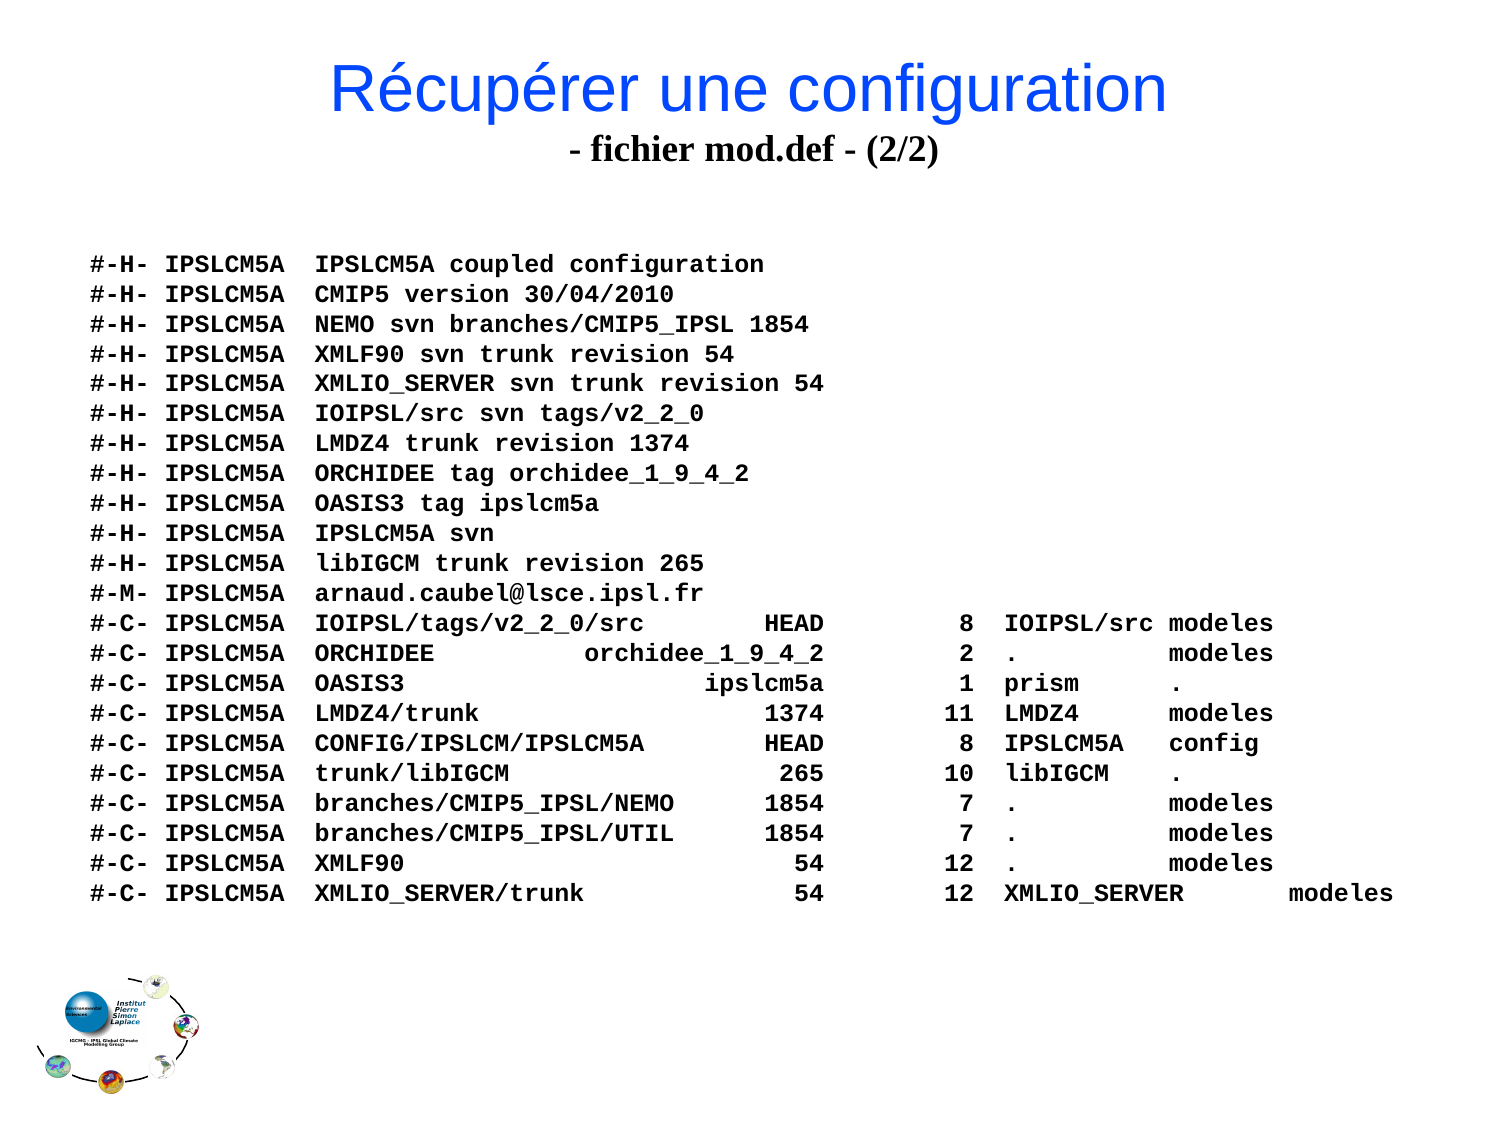

Récupérer une configuration
 - fichier mod.def - (2/2)
	#-H- IPSLCM5A IPSLCM5A coupled configuration
	#-H- IPSLCM5A CMIP5 version 30/04/2010
	#-H- IPSLCM5A NEMO svn branches/CMIP5_IPSL 1854
	#-H- IPSLCM5A XMLF90 svn trunk revision 54
	#-H- IPSLCM5A XMLIO_SERVER svn trunk revision 54
	#-H- IPSLCM5A IOIPSL/src svn tags/v2_2_0
	#-H- IPSLCM5A LMDZ4 trunk revision 1374
	#-H- IPSLCM5A ORCHIDEE tag orchidee_1_9_4_2
	#-H- IPSLCM5A OASIS3 tag ipslcm5a
	#-H- IPSLCM5A IPSLCM5A svn
	#-H- IPSLCM5A libIGCM trunk revision 265
	#-M- IPSLCM5A arnaud.caubel@lsce.ipsl.fr
	#-C- IPSLCM5A IOIPSL/tags/v2_2_0/src HEAD 8 IOIPSL/src modeles
	#-C- IPSLCM5A ORCHIDEE orchidee_1_9_4_2 2 . modeles
	#-C- IPSLCM5A OASIS3 ipslcm5a 1 prism .
	#-C- IPSLCM5A LMDZ4/trunk 1374 11 LMDZ4 modeles
	#-C- IPSLCM5A CONFIG/IPSLCM/IPSLCM5A HEAD 8 IPSLCM5A config
	#-C- IPSLCM5A trunk/libIGCM 265 10 libIGCM .
	#-C- IPSLCM5A branches/CMIP5_IPSL/NEMO 1854 7 . modeles
	#-C- IPSLCM5A branches/CMIP5_IPSL/UTIL 1854 7 . modeles
	#-C- IPSLCM5A XMLF90 54 12 . modeles
	#-C- IPSLCM5A XMLIO_SERVER/trunk 54 12 XMLIO_SERVER modeles